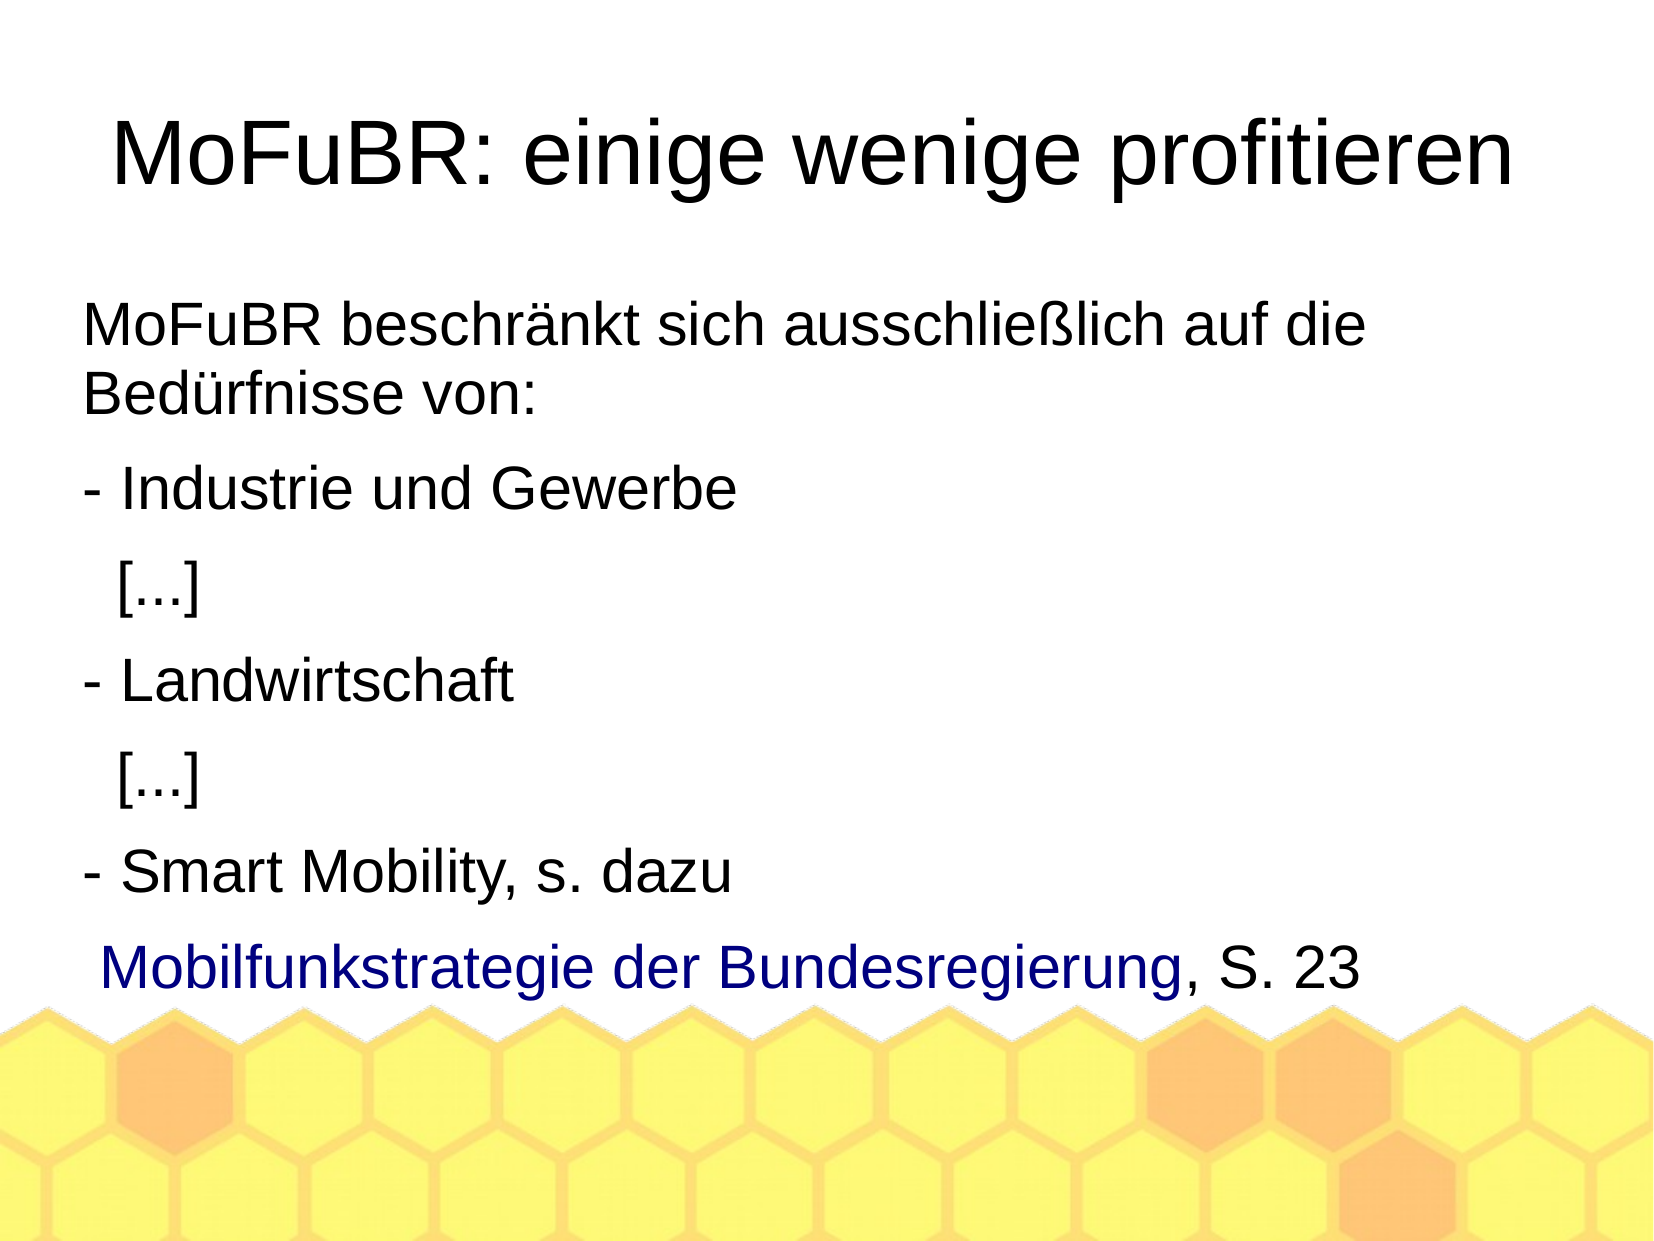

# MoFuBR: einige wenige profitieren
MoFuBR beschränkt sich ausschließlich auf die Bedürfnisse von:
- Industrie und Gewerbe
 [...]
- Landwirtschaft
 [...]
- Smart Mobility, s. dazu
 Mobilfunkstrategie der Bundesregierung, S. 23